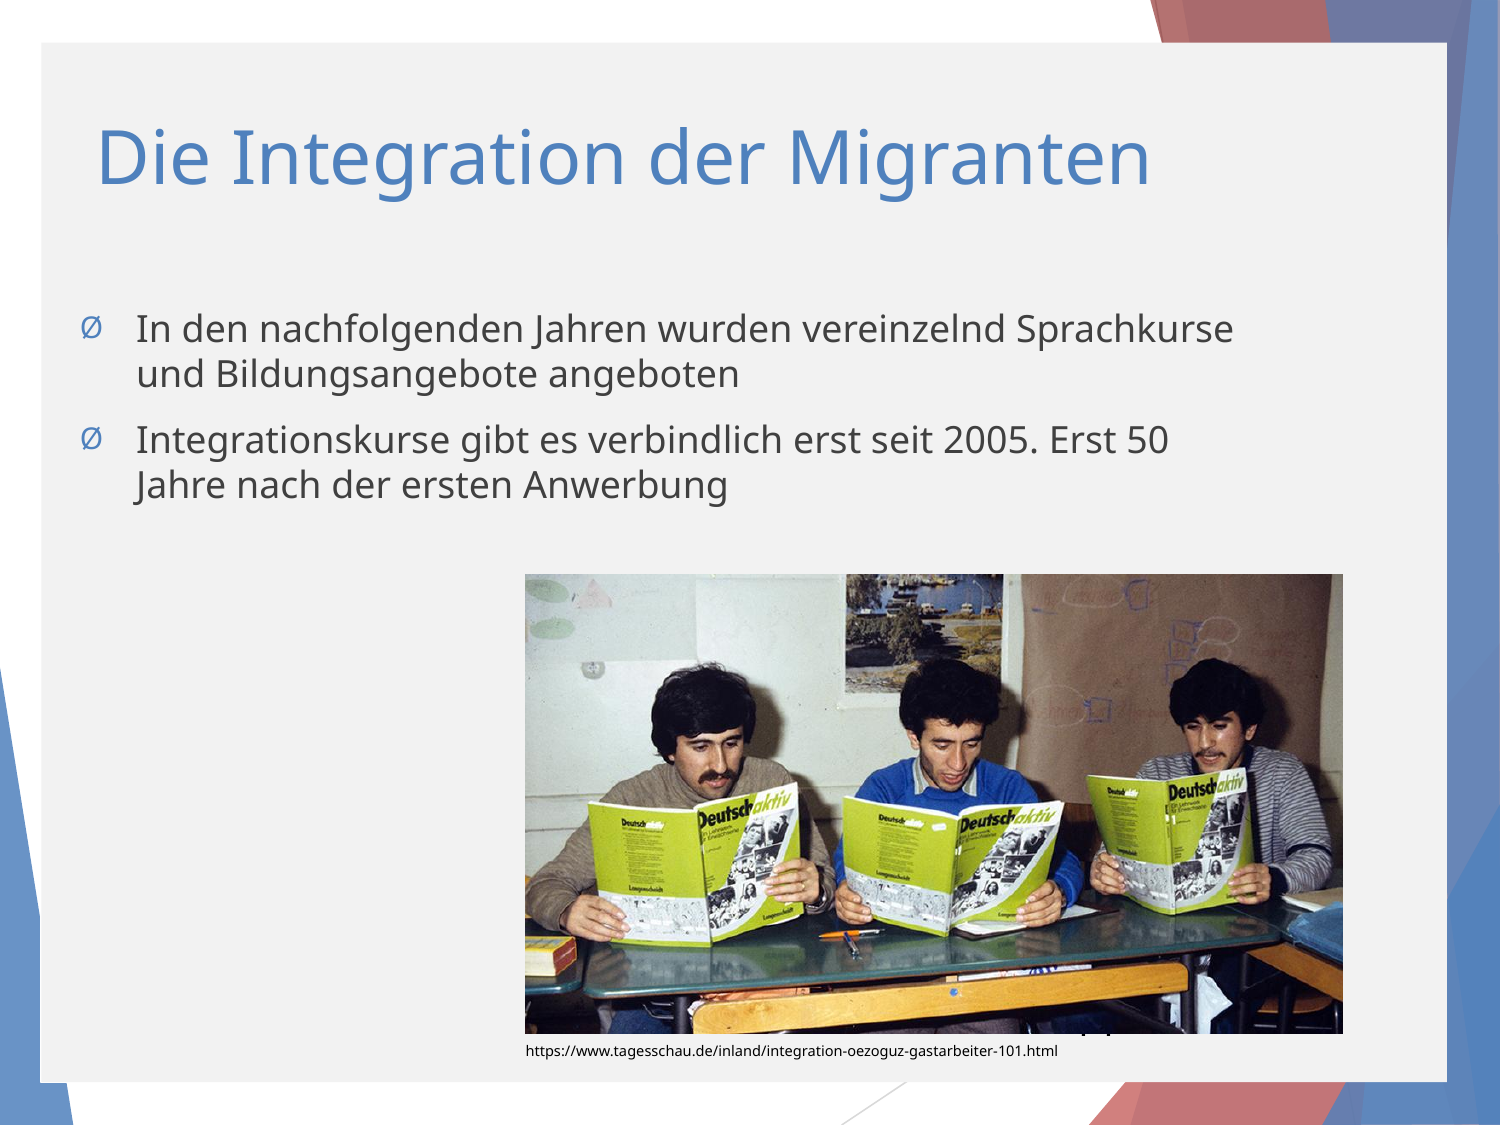

# Die Integration der Migranten
In den nachfolgenden Jahren wurden vereinzelnd Sprachkurse und Bildungsangebote angeboten
Integrationskurse gibt es verbindlich erst seit 2005. Erst 50 Jahre nach der ersten Anwerbung
https://www.tagesschau.de/inland/integration-oezoguz-gastarbeiter-101.html